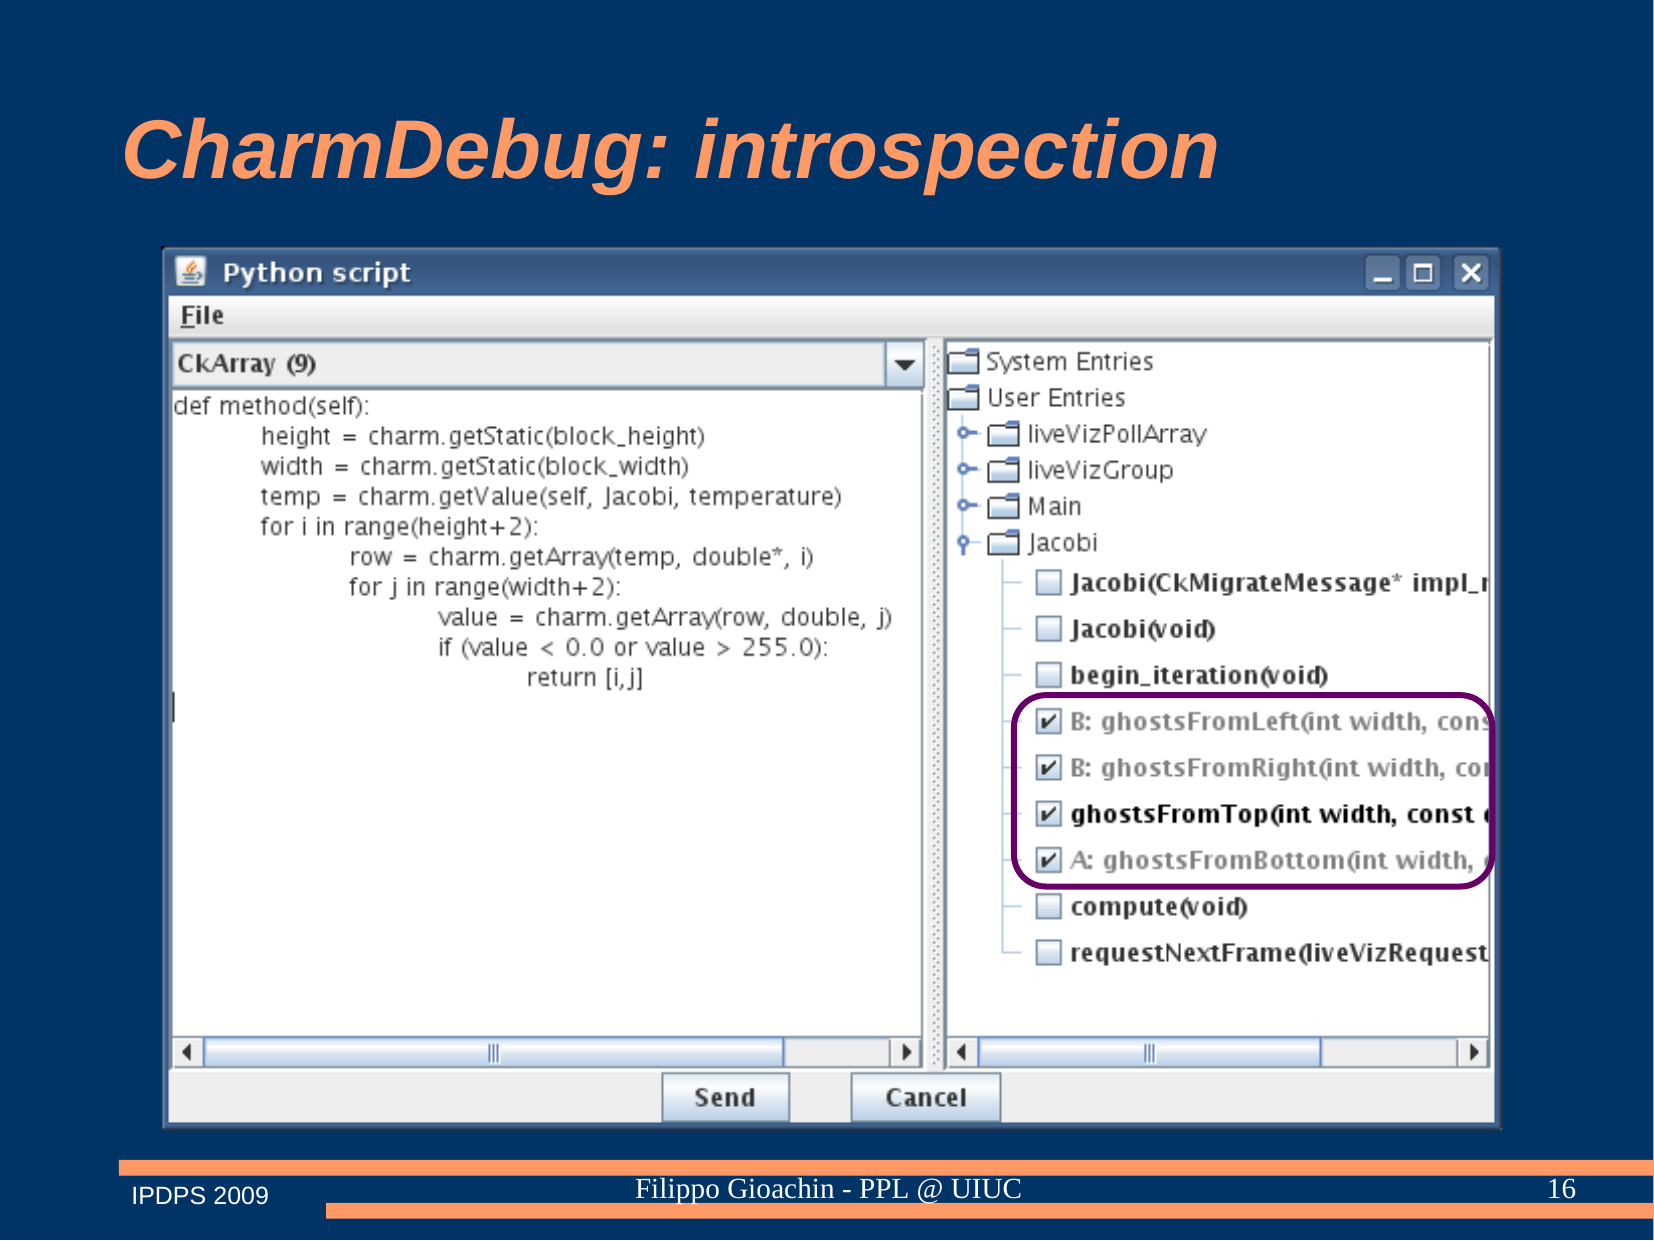

# CharmDebug: introspection
16
Filippo Gioachin - PPL @ UIUC